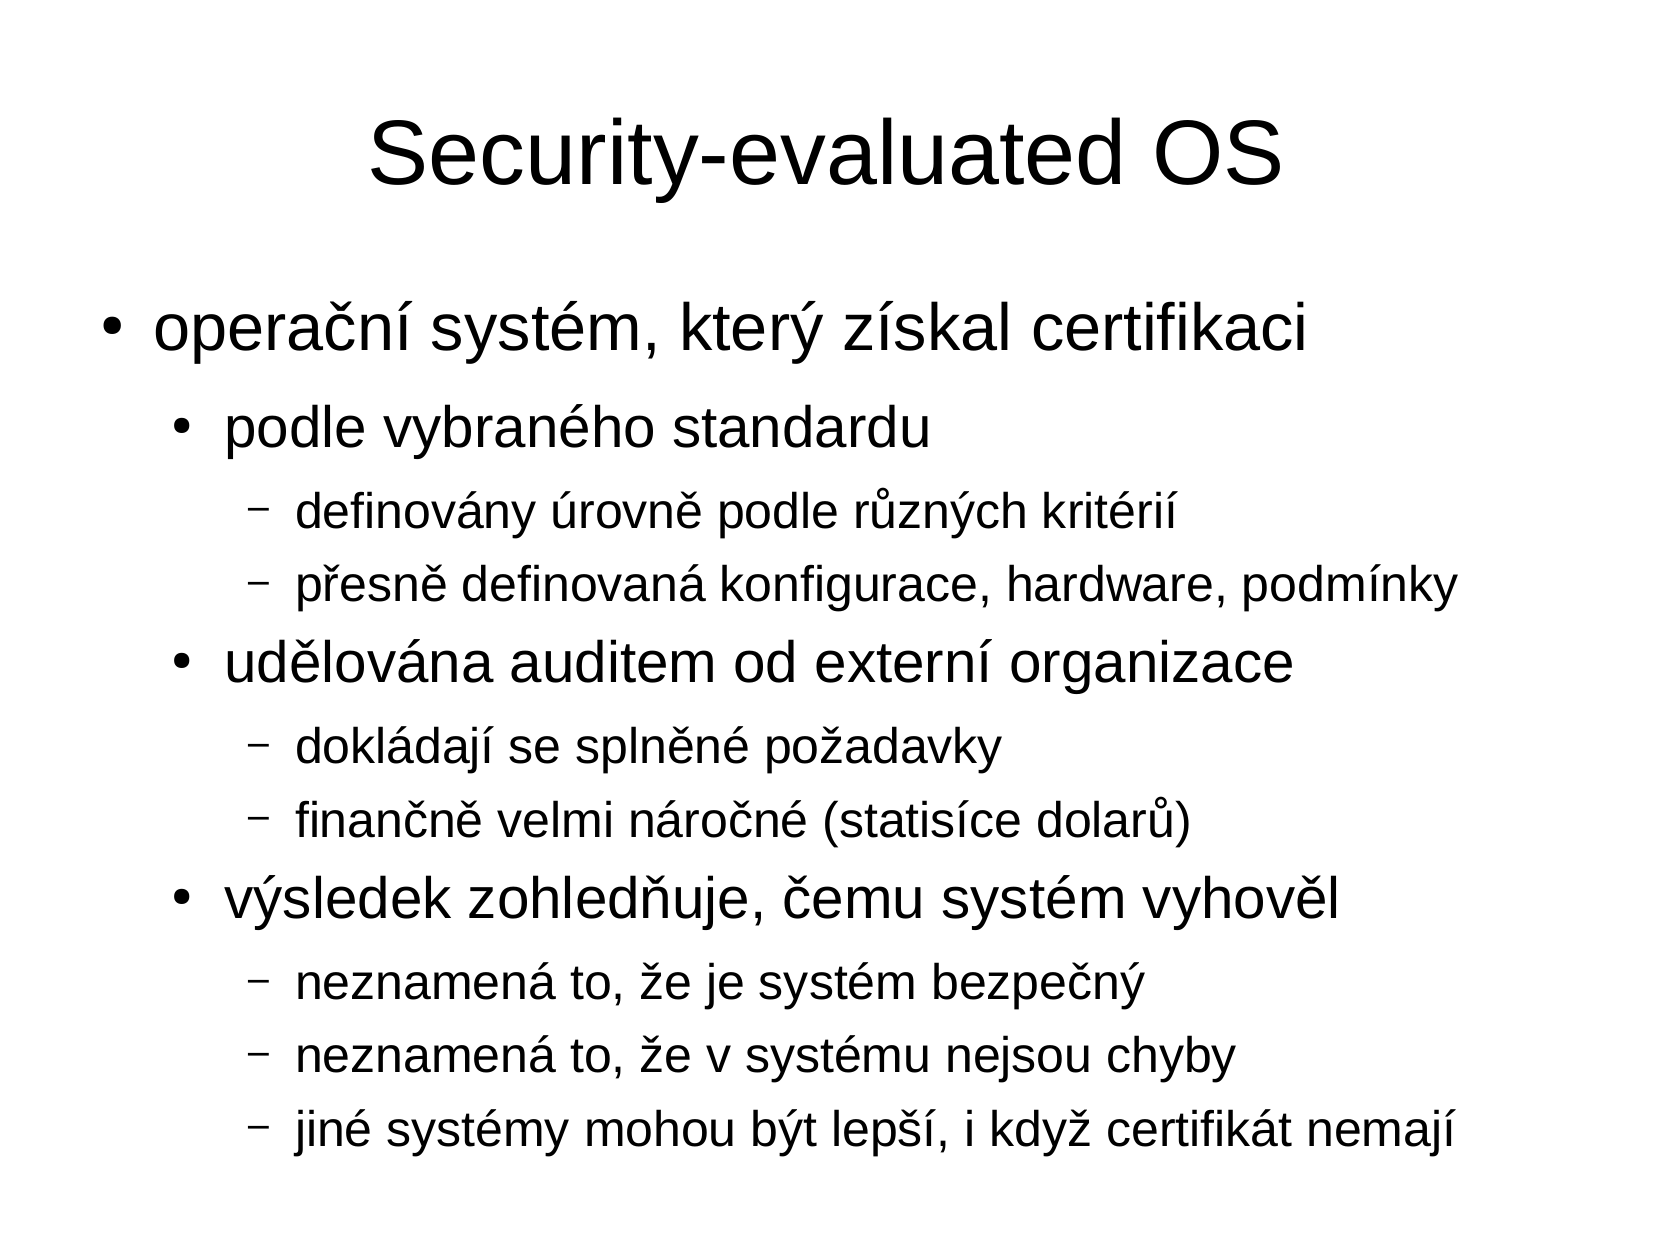

# Security-evaluated OS
operační systém, který získal certifikaci
podle vybraného standardu
definovány úrovně podle různých kritérií
přesně definovaná konfigurace, hardware, podmínky
udělována auditem od externí organizace
dokládají se splněné požadavky
finančně velmi náročné (statisíce dolarů)
výsledek zohledňuje, čemu systém vyhověl
neznamená to, že je systém bezpečný
neznamená to, že v systému nejsou chyby
jiné systémy mohou být lepší, i když certifikát nemají